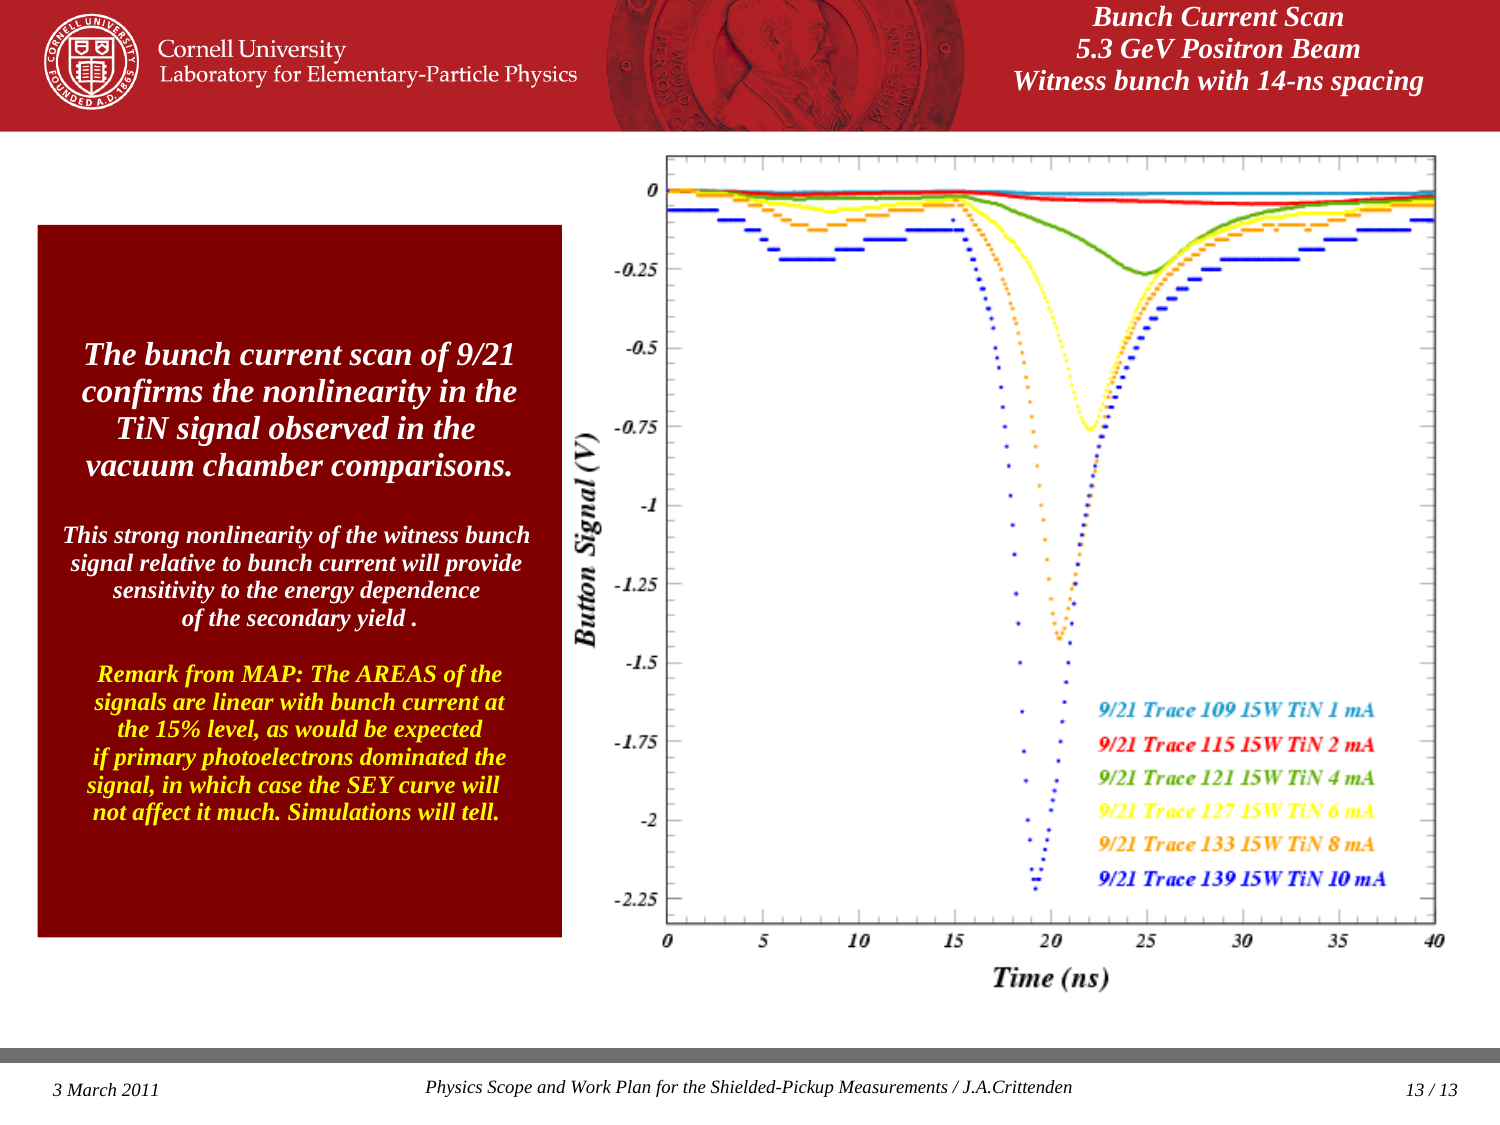

Bunch Current Scan
5.3 GeV Positron Beam
Witness bunch with 14-ns spacing
The bunch current scan of 9/21
confirms the nonlinearity in the
TiN signal observed in the
vacuum chamber comparisons.
This strong nonlinearity of the witness bunch
signal relative to bunch current will provide
sensitivity to the energy dependence
of the secondary yield .
Remark from MAP: The AREAS of the
signals are linear with bunch current at
the 15% level, as would be expected
if primary photoelectrons dominated the
signal, in which case the SEY curve will
not affect it much. Simulations will tell.